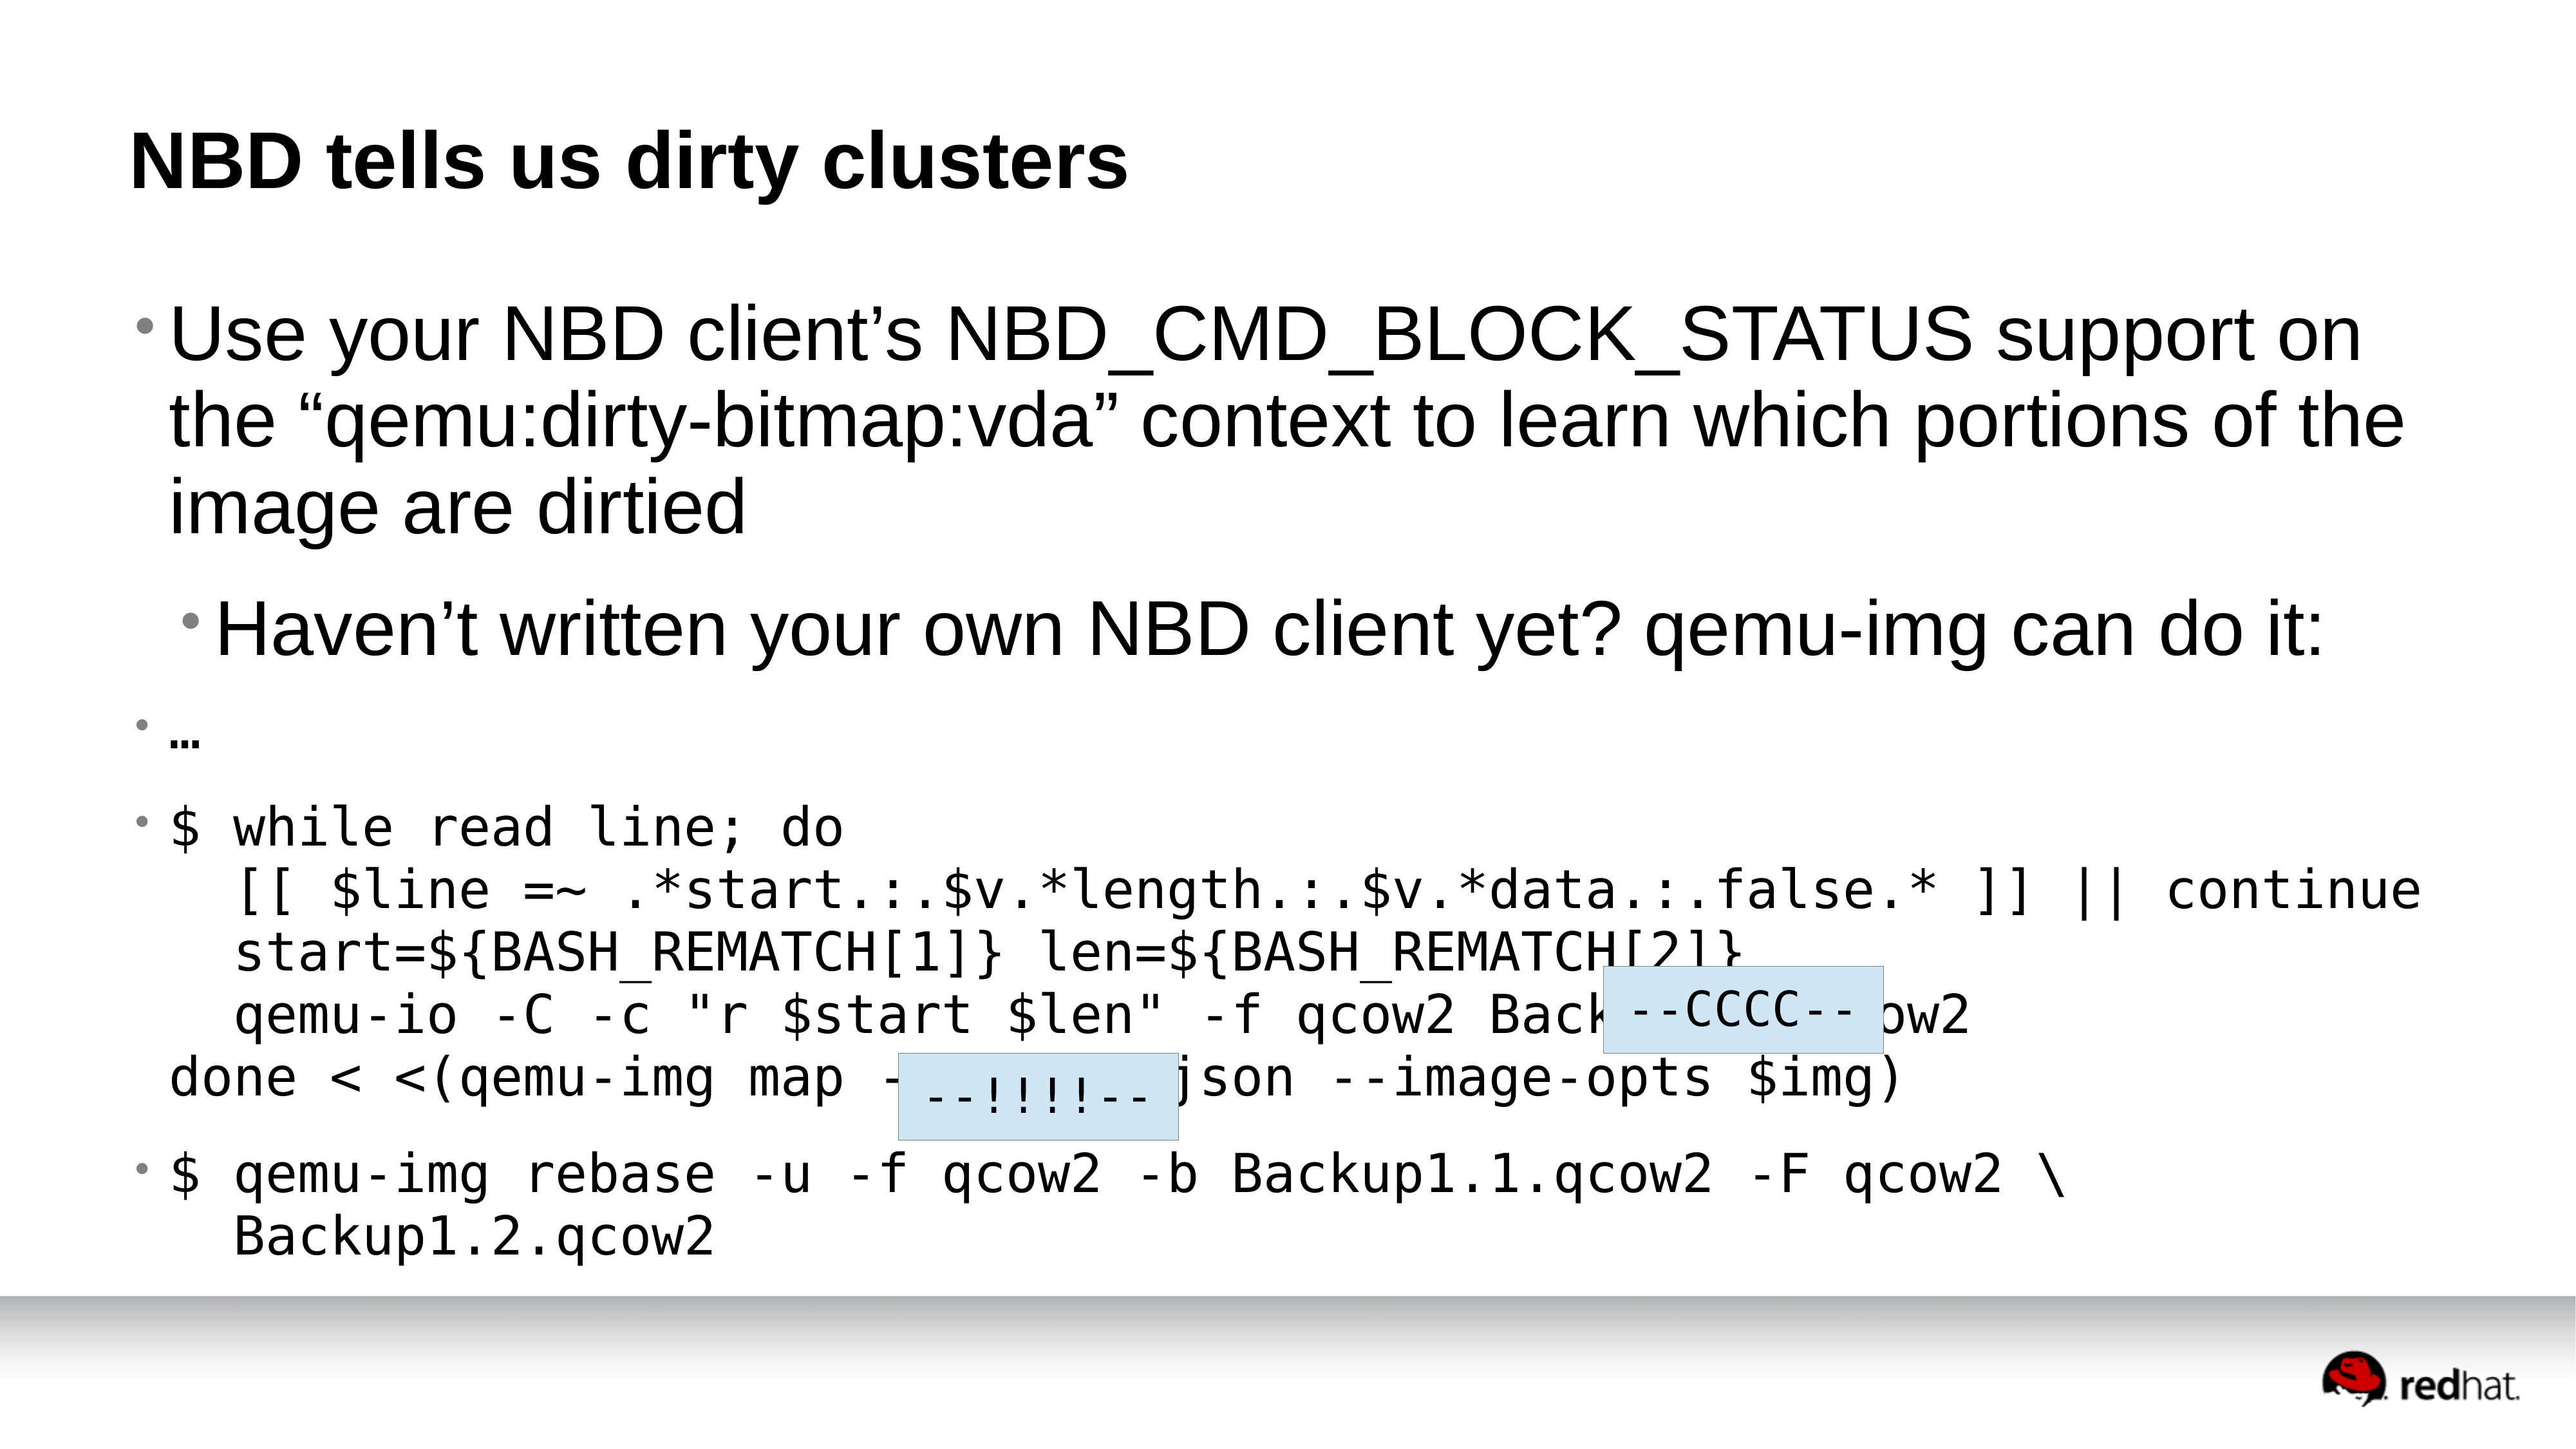

# NBD tells us dirty clusters
Use your NBD client’s NBD_CMD_BLOCK_STATUS support on the “qemu:dirty-bitmap:vda” context to learn which portions of the image are dirtied
Haven’t written your own NBD client yet? qemu-img can do it:
…
$ while read line; do
 [[ $line =~ .*start.:.$v.*length.:.$v.*data.:.false.* ]] || continue
 start=${BASH_REMATCH[1]} len=${BASH_REMATCH[2]}
 qemu-io -C -c "r $start $len" -f qcow2 Backup1.2.qcow2
done < <(qemu-img map --output=json --image-opts $img)
$ qemu-img rebase -u -f qcow2 -b Backup1.1.qcow2 -F qcow2 \
 Backup1.2.qcow2
--------
--CCCC--
--!!!!--